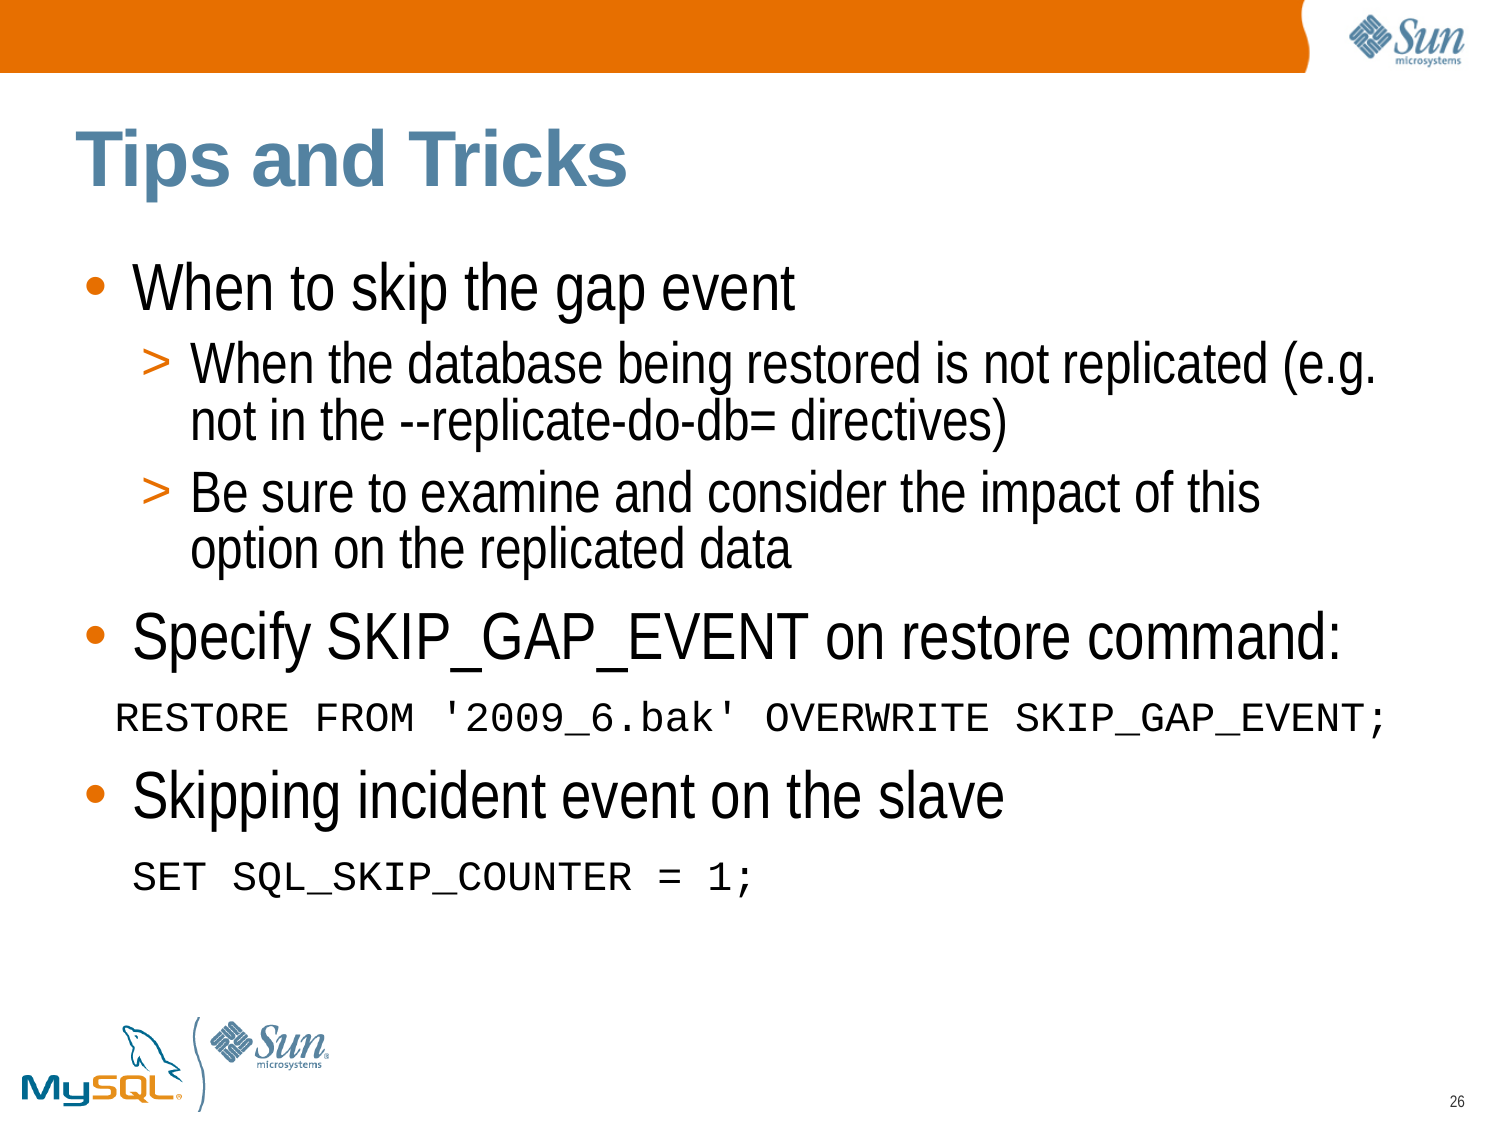

# Tips and Tricks
When to skip the gap event
When the database being restored is not replicated (e.g. not in the --replicate-do-db= directives)
Be sure to examine and consider the impact of this option on the replicated data
Specify SKIP_GAP_EVENT on restore command:
 RESTORE FROM '2009_6.bak' OVERWRITE SKIP_GAP_EVENT;
Skipping incident event on the slave
SET SQL_SKIP_COUNTER = 1;